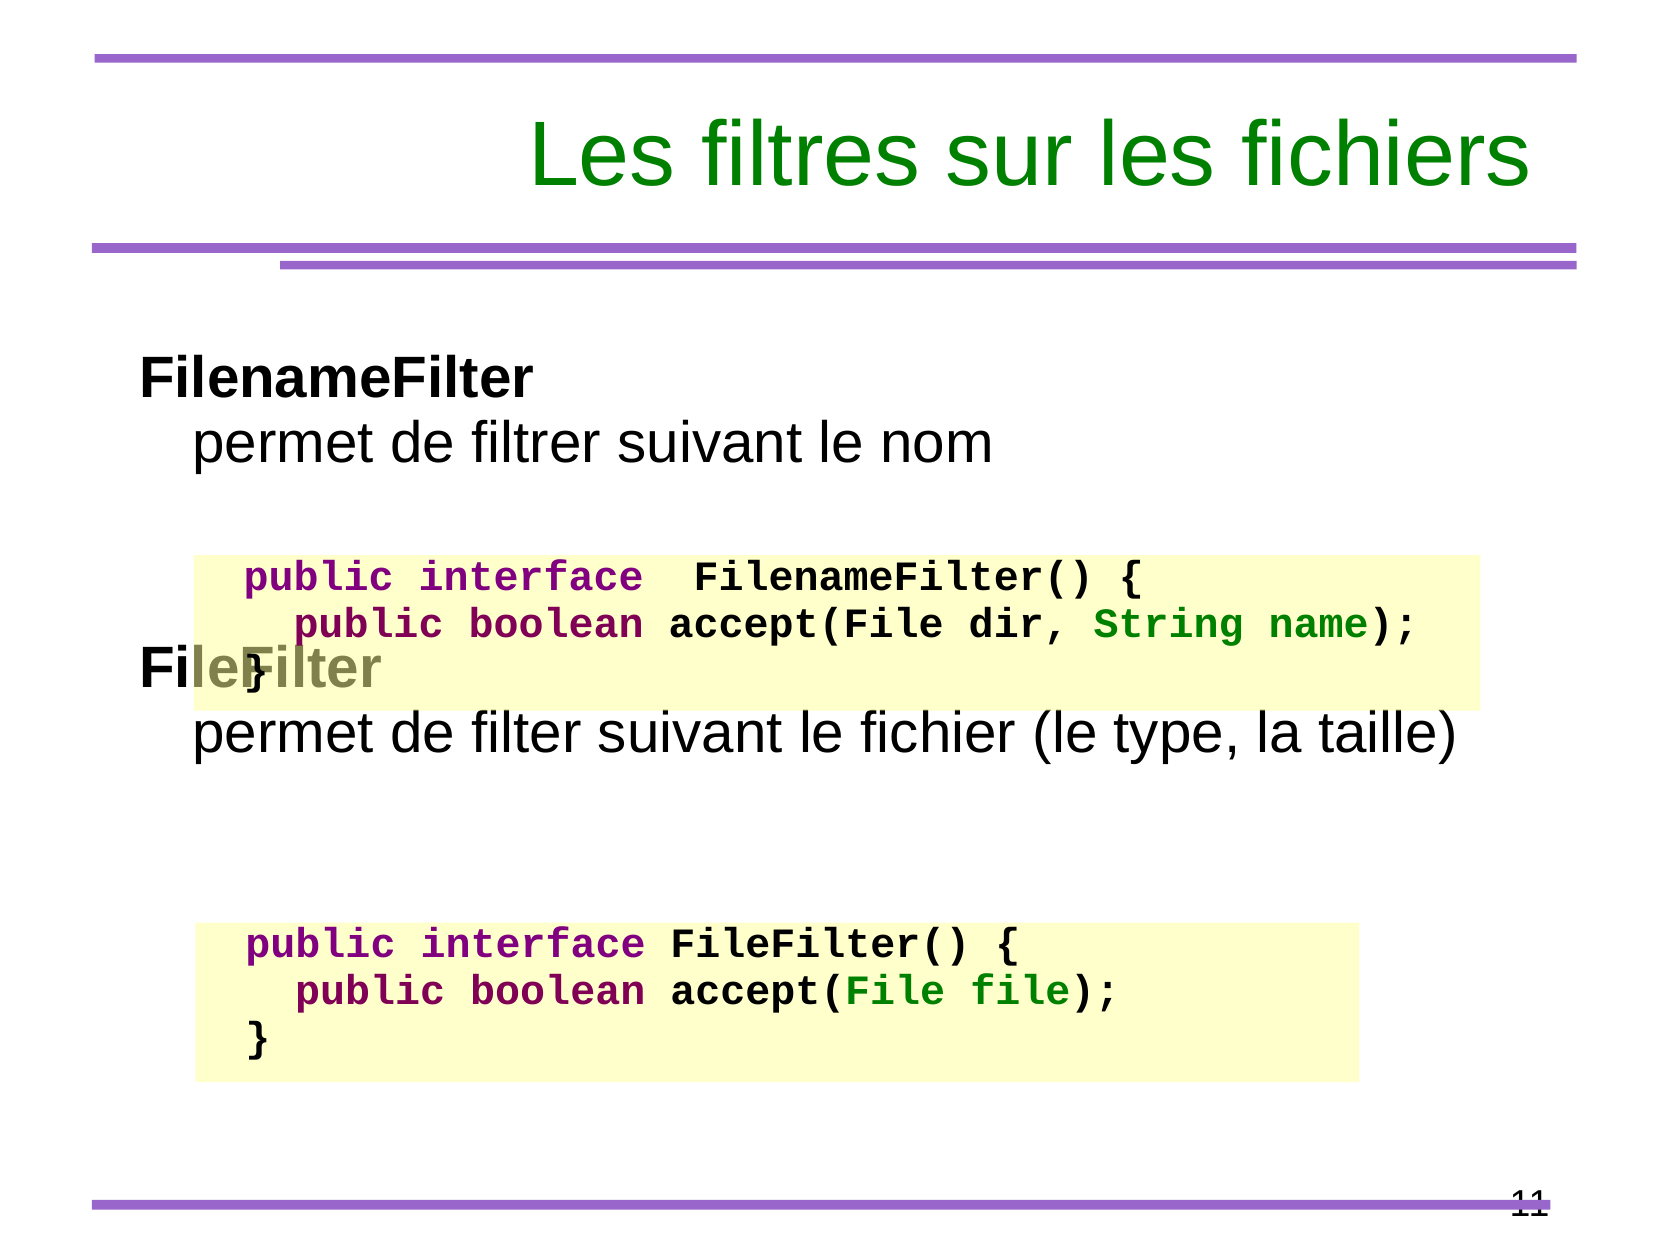

# Les filtres sur les fichiers
FilenameFilter
permet de filtrer suivant le nom
FileFilter
permet de filter suivant le fichier (le type, la taille)
 public interface FilenameFilter() {
 public boolean accept(File dir, String name);
 }
 public interface FileFilter() {
 public boolean accept(File file);
 }